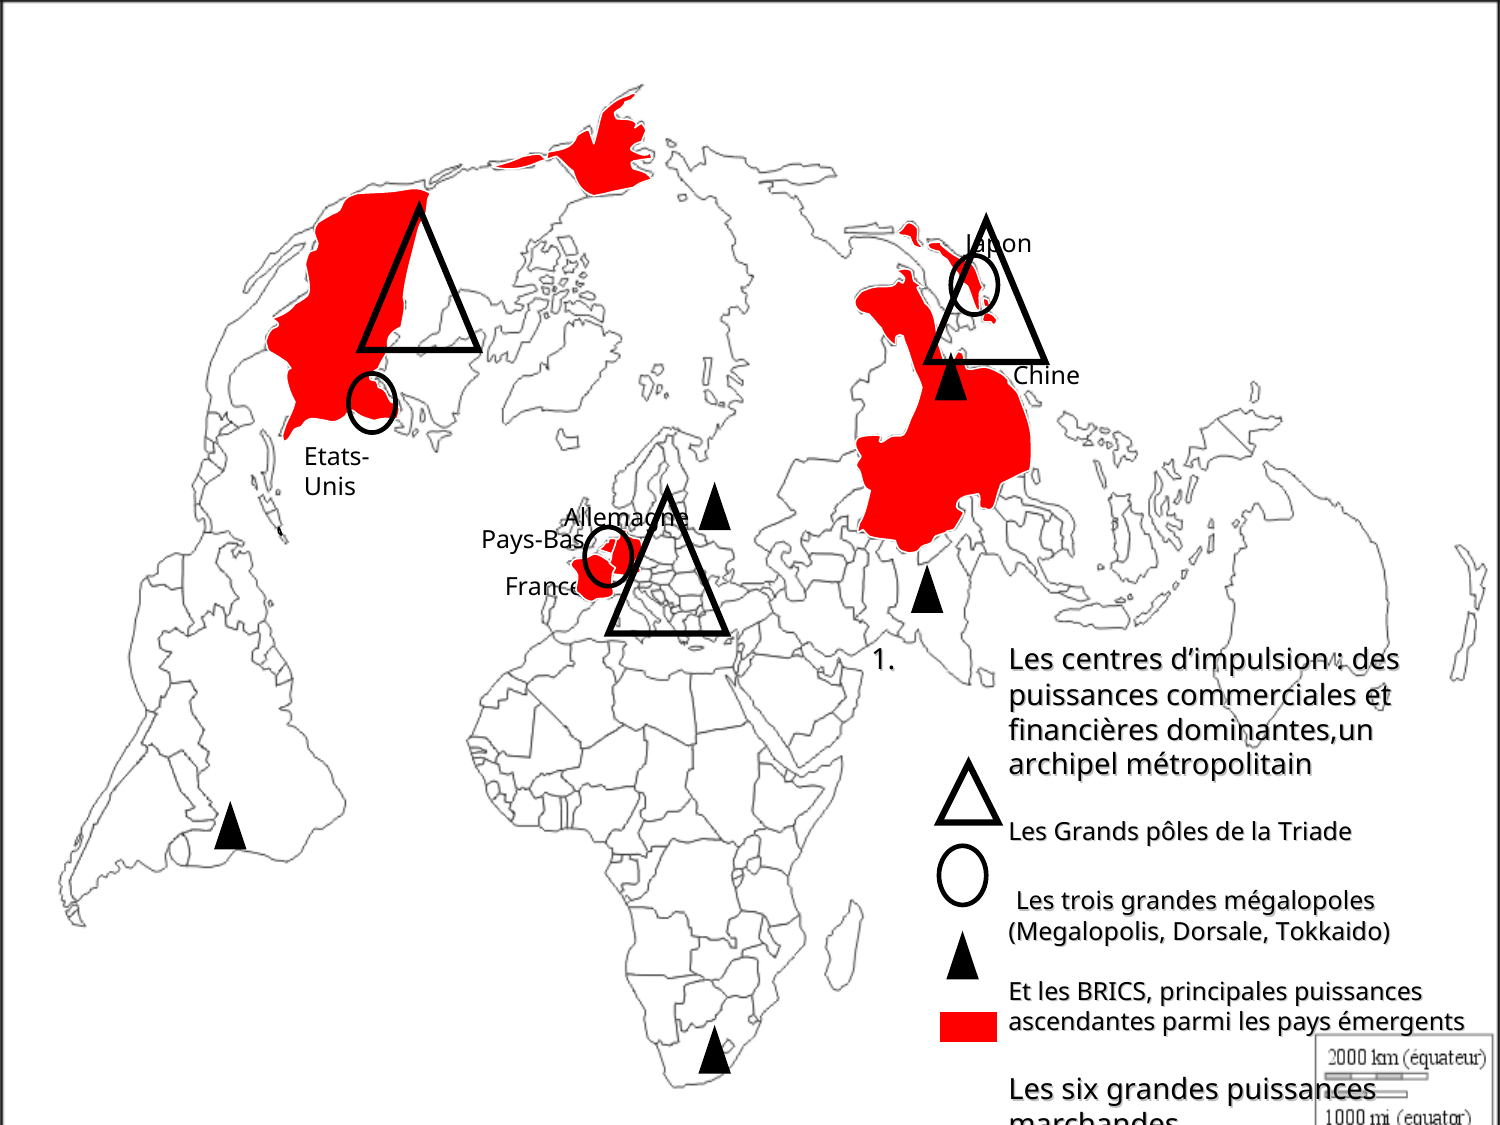

Japon
Chine
Etats-Unis
Allemagne
Pays-Bas
France
Les centres d’impulsion : des puissances commerciales et financières dominantes,un archipel métropolitain
Les Grands pôles de la Triade
 Les trois grandes mégalopoles (Megalopolis, Dorsale, Tokkaido)
Et les BRICS, principales puissances ascendantes parmi les pays émergents
Les six grandes puissances marchandes